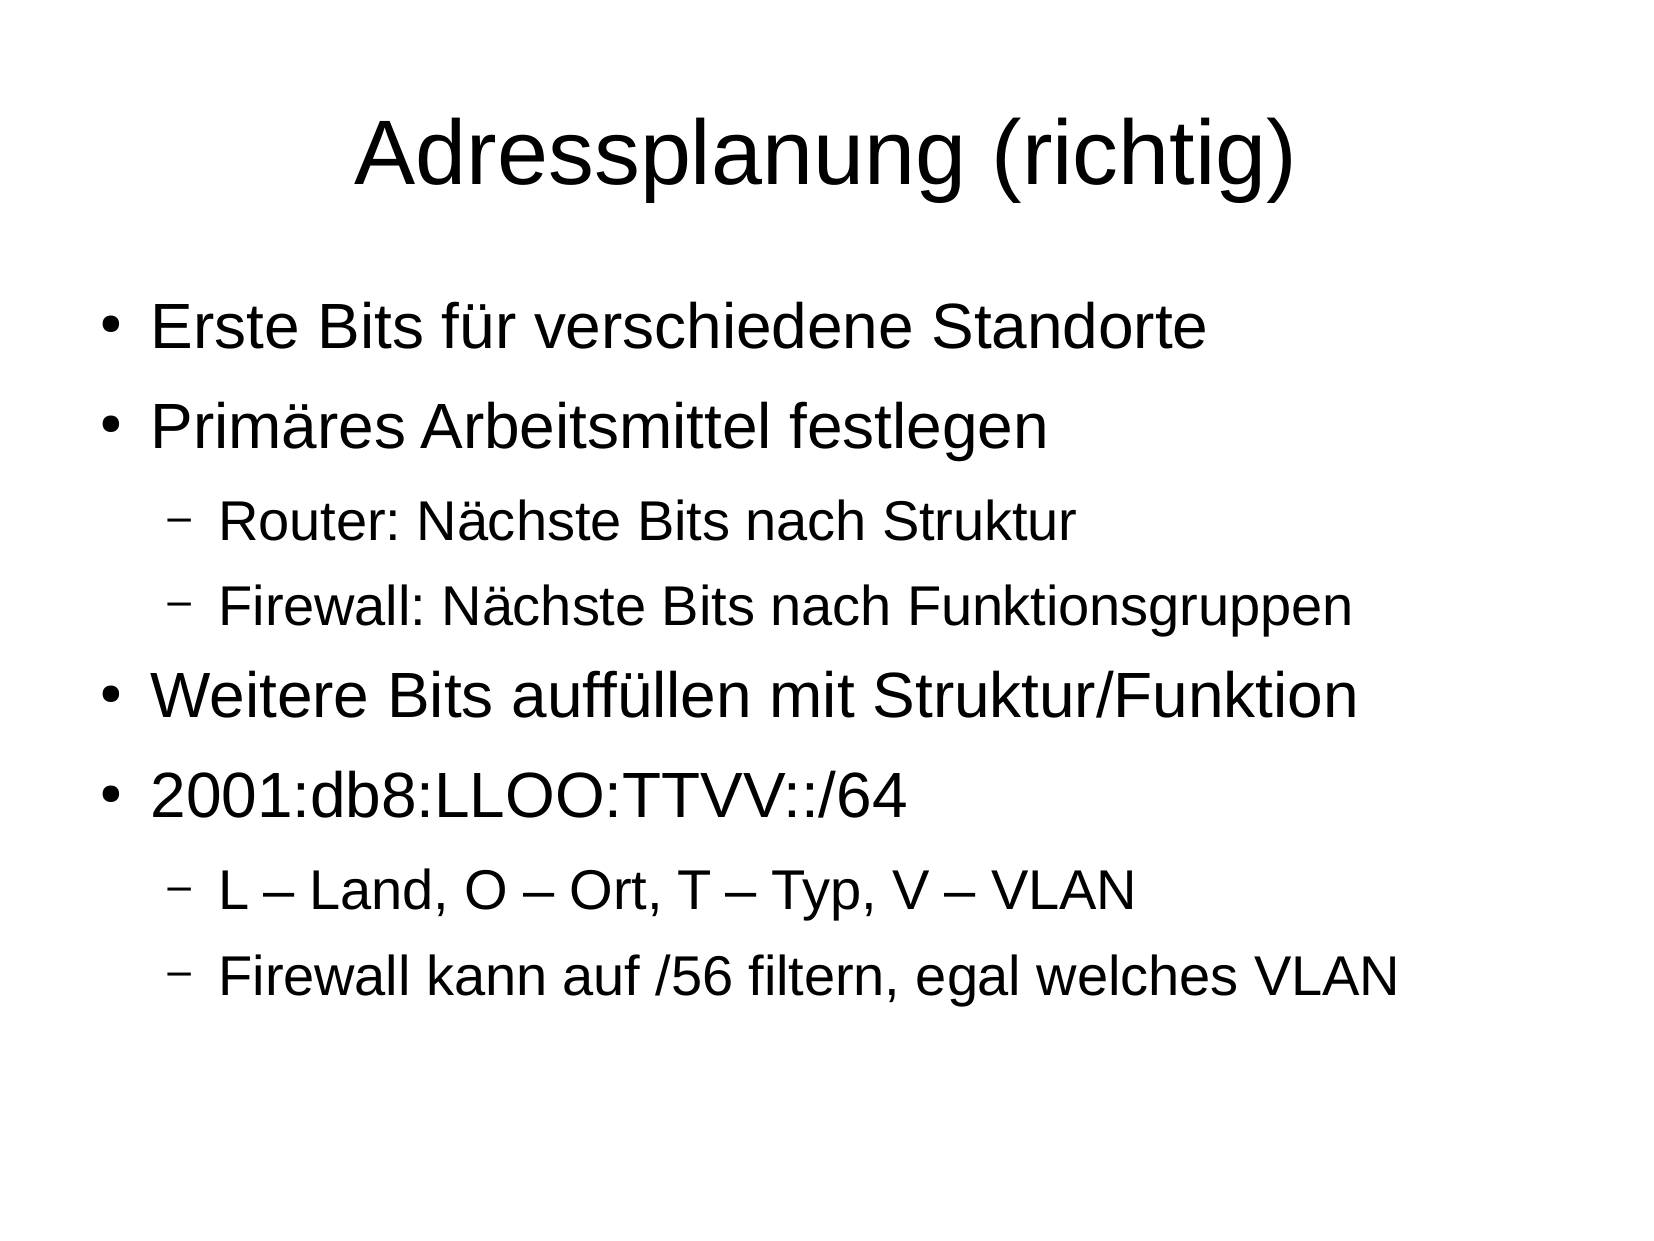

# Adressplanung (richtig)
Erste Bits für verschiedene Standorte
Primäres Arbeitsmittel festlegen
Router: Nächste Bits nach Struktur
Firewall: Nächste Bits nach Funktionsgruppen
Weitere Bits auffüllen mit Struktur/Funktion
2001:db8:LLOO:TTVV::/64
L – Land, O – Ort, T – Typ, V – VLAN
Firewall kann auf /56 filtern, egal welches VLAN